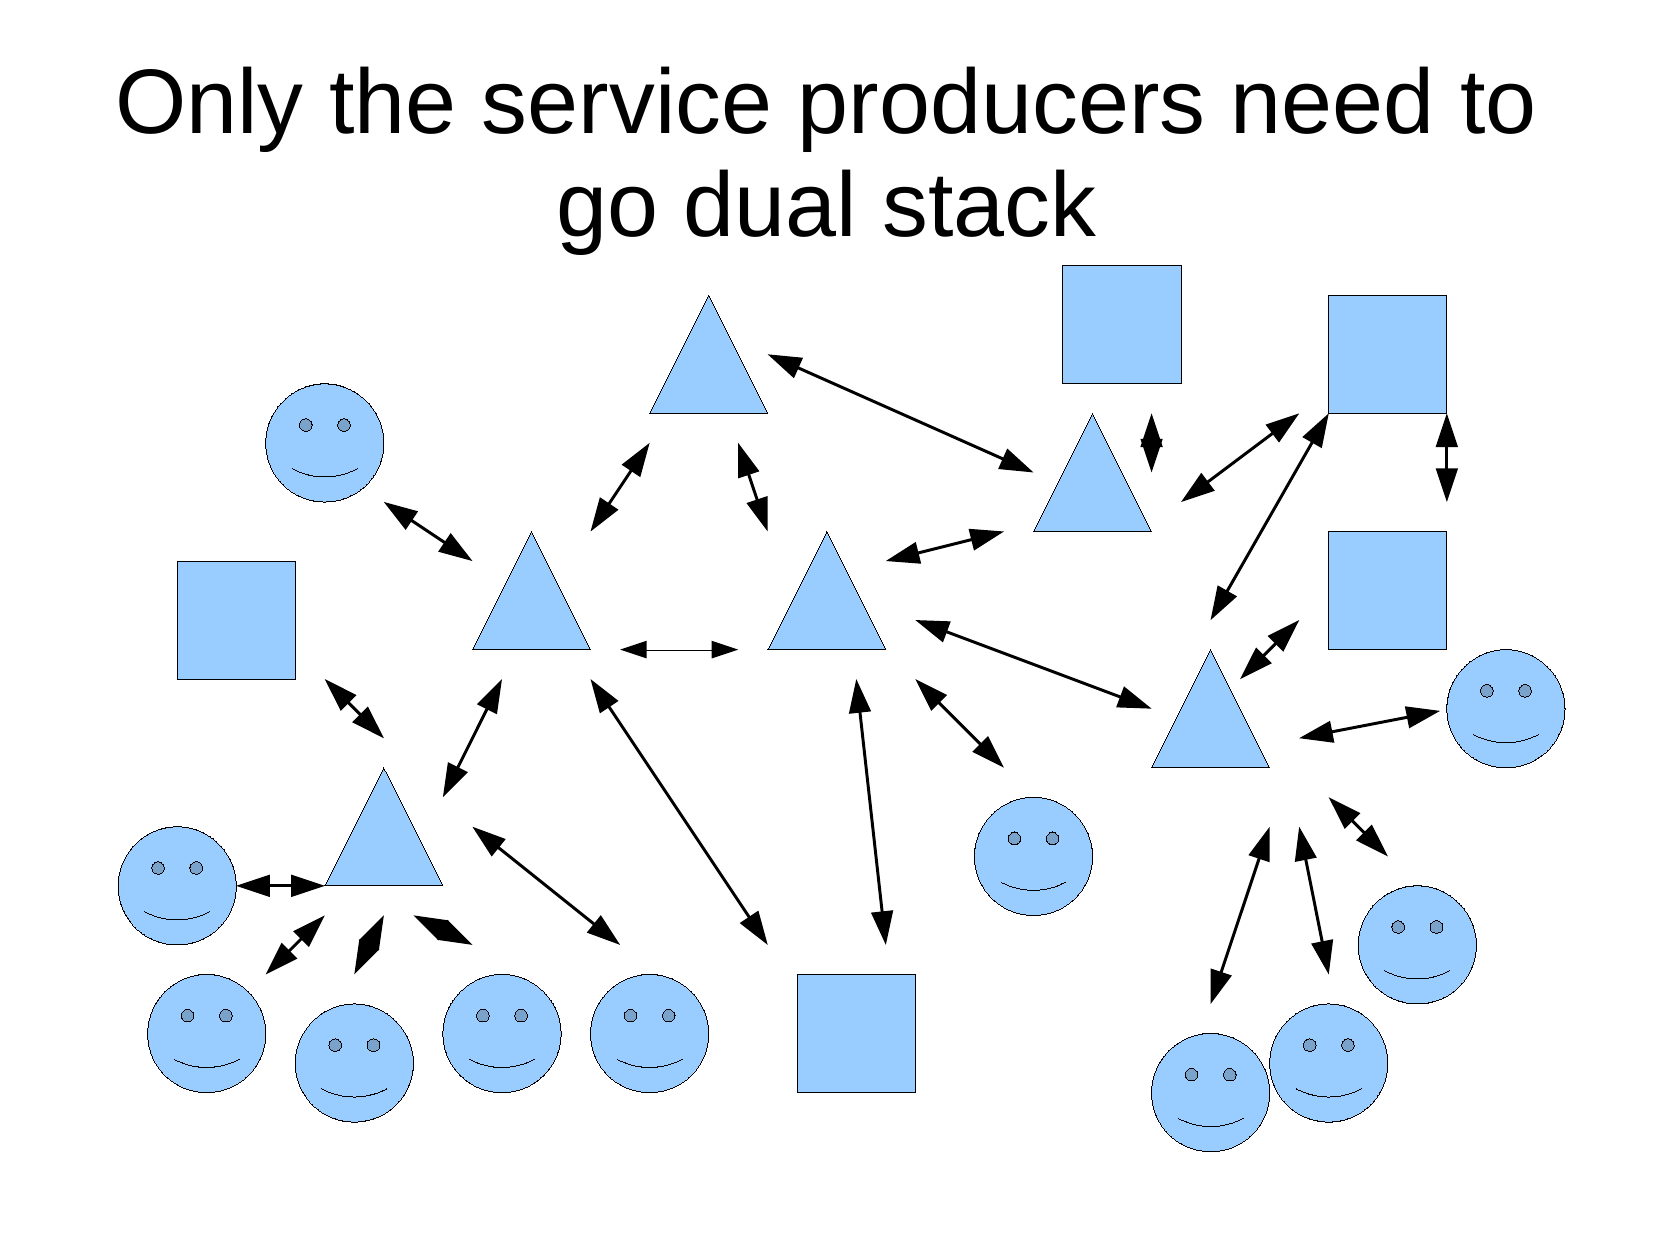

# Only the service producers need to go dual stack